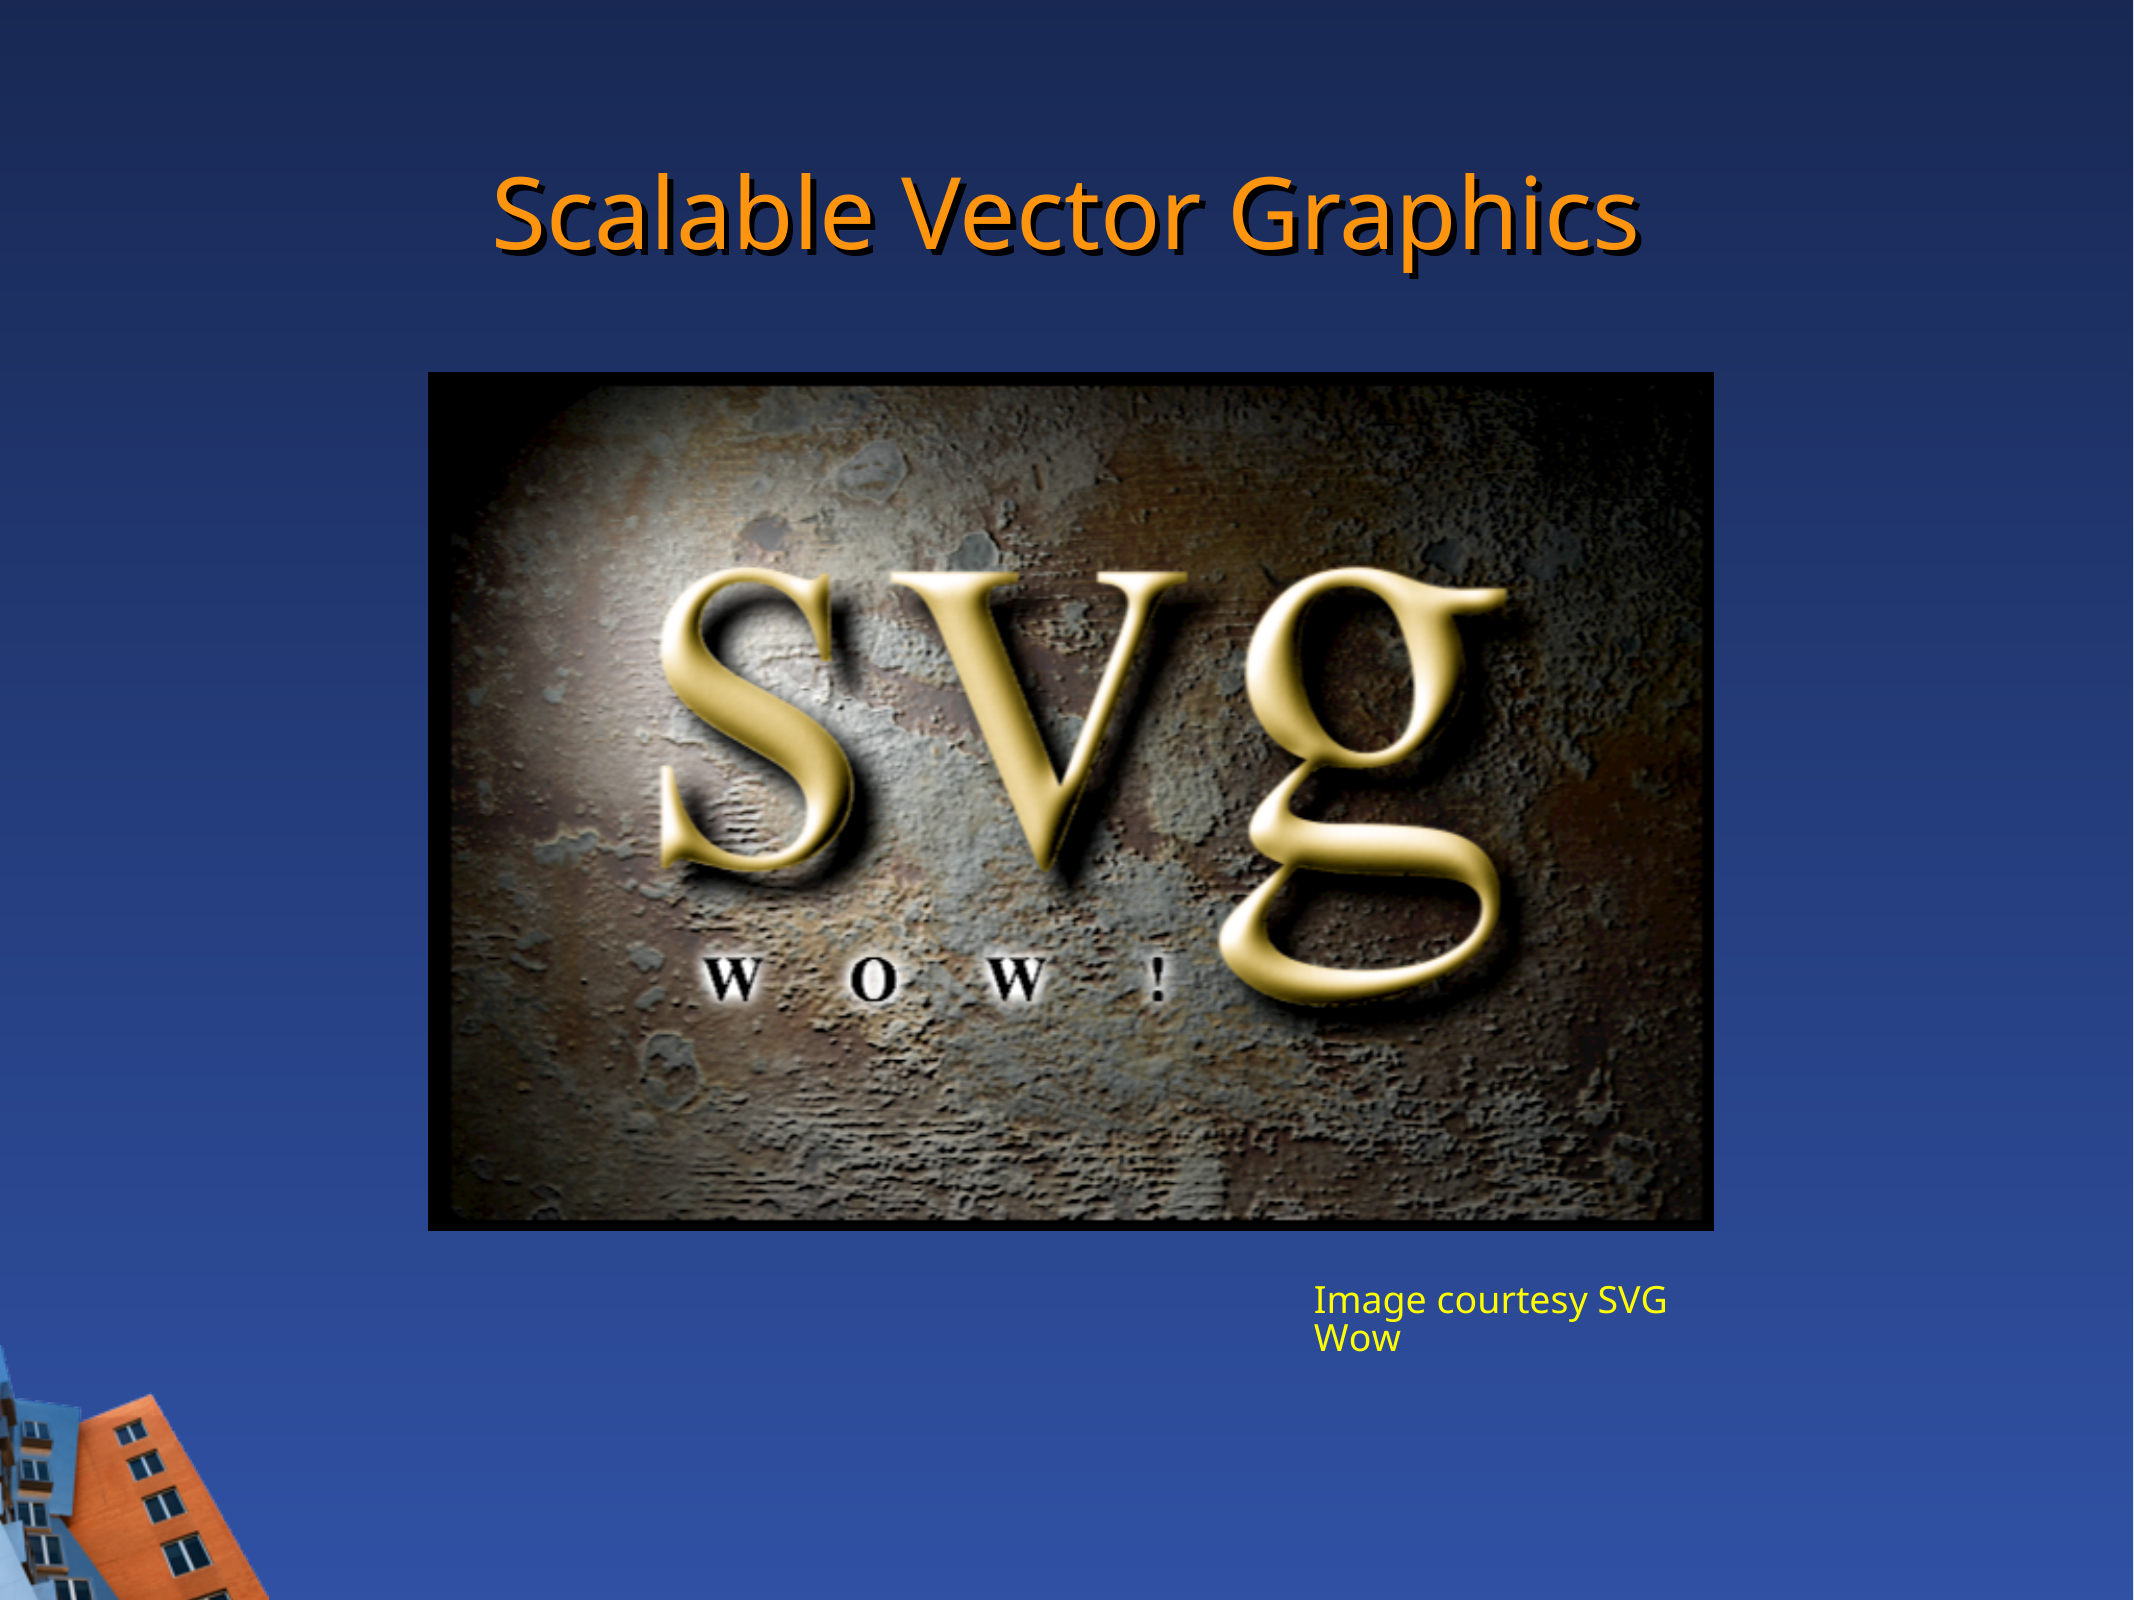

# Scalable Vector Graphics
Image courtesy SVG Wow